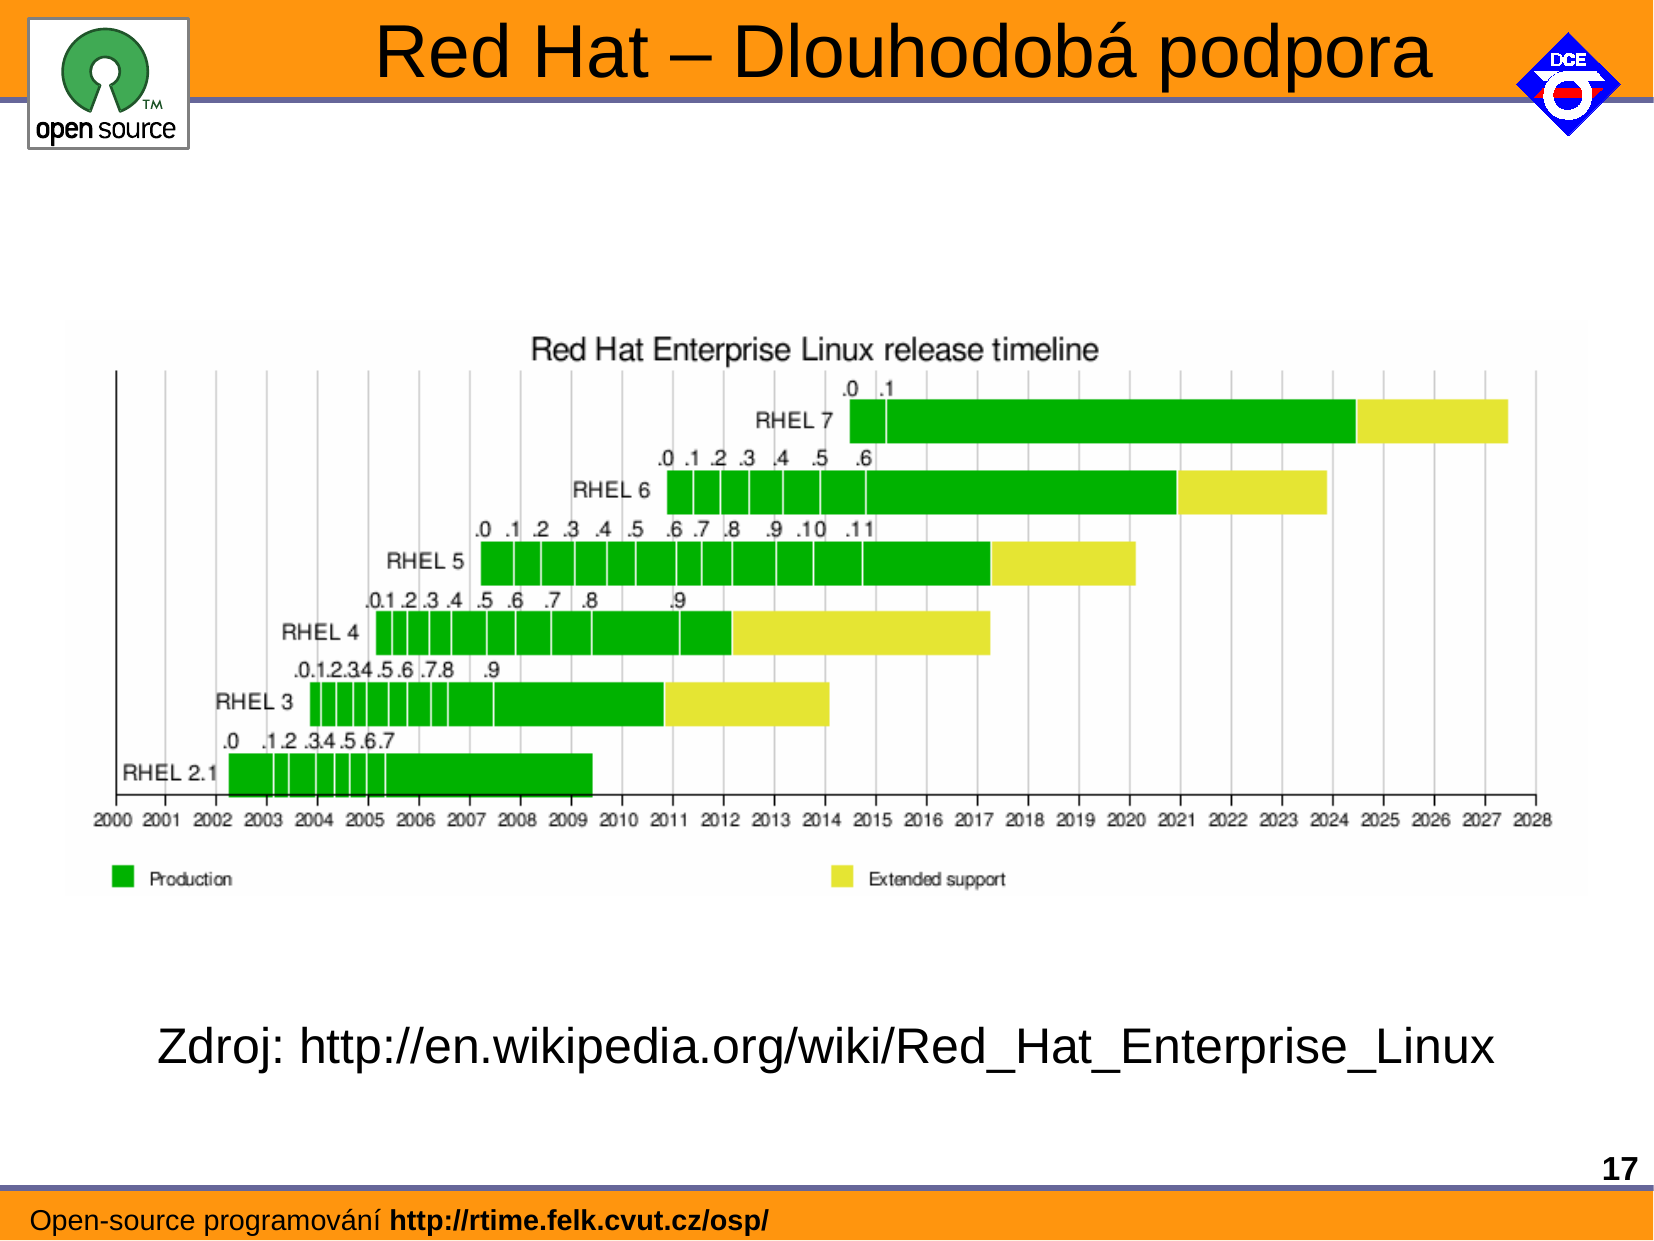

# Red Hat – Dlouhodobá podpora
Zdroj: http://en.wikipedia.org/wiki/Red_Hat_Enterprise_Linux